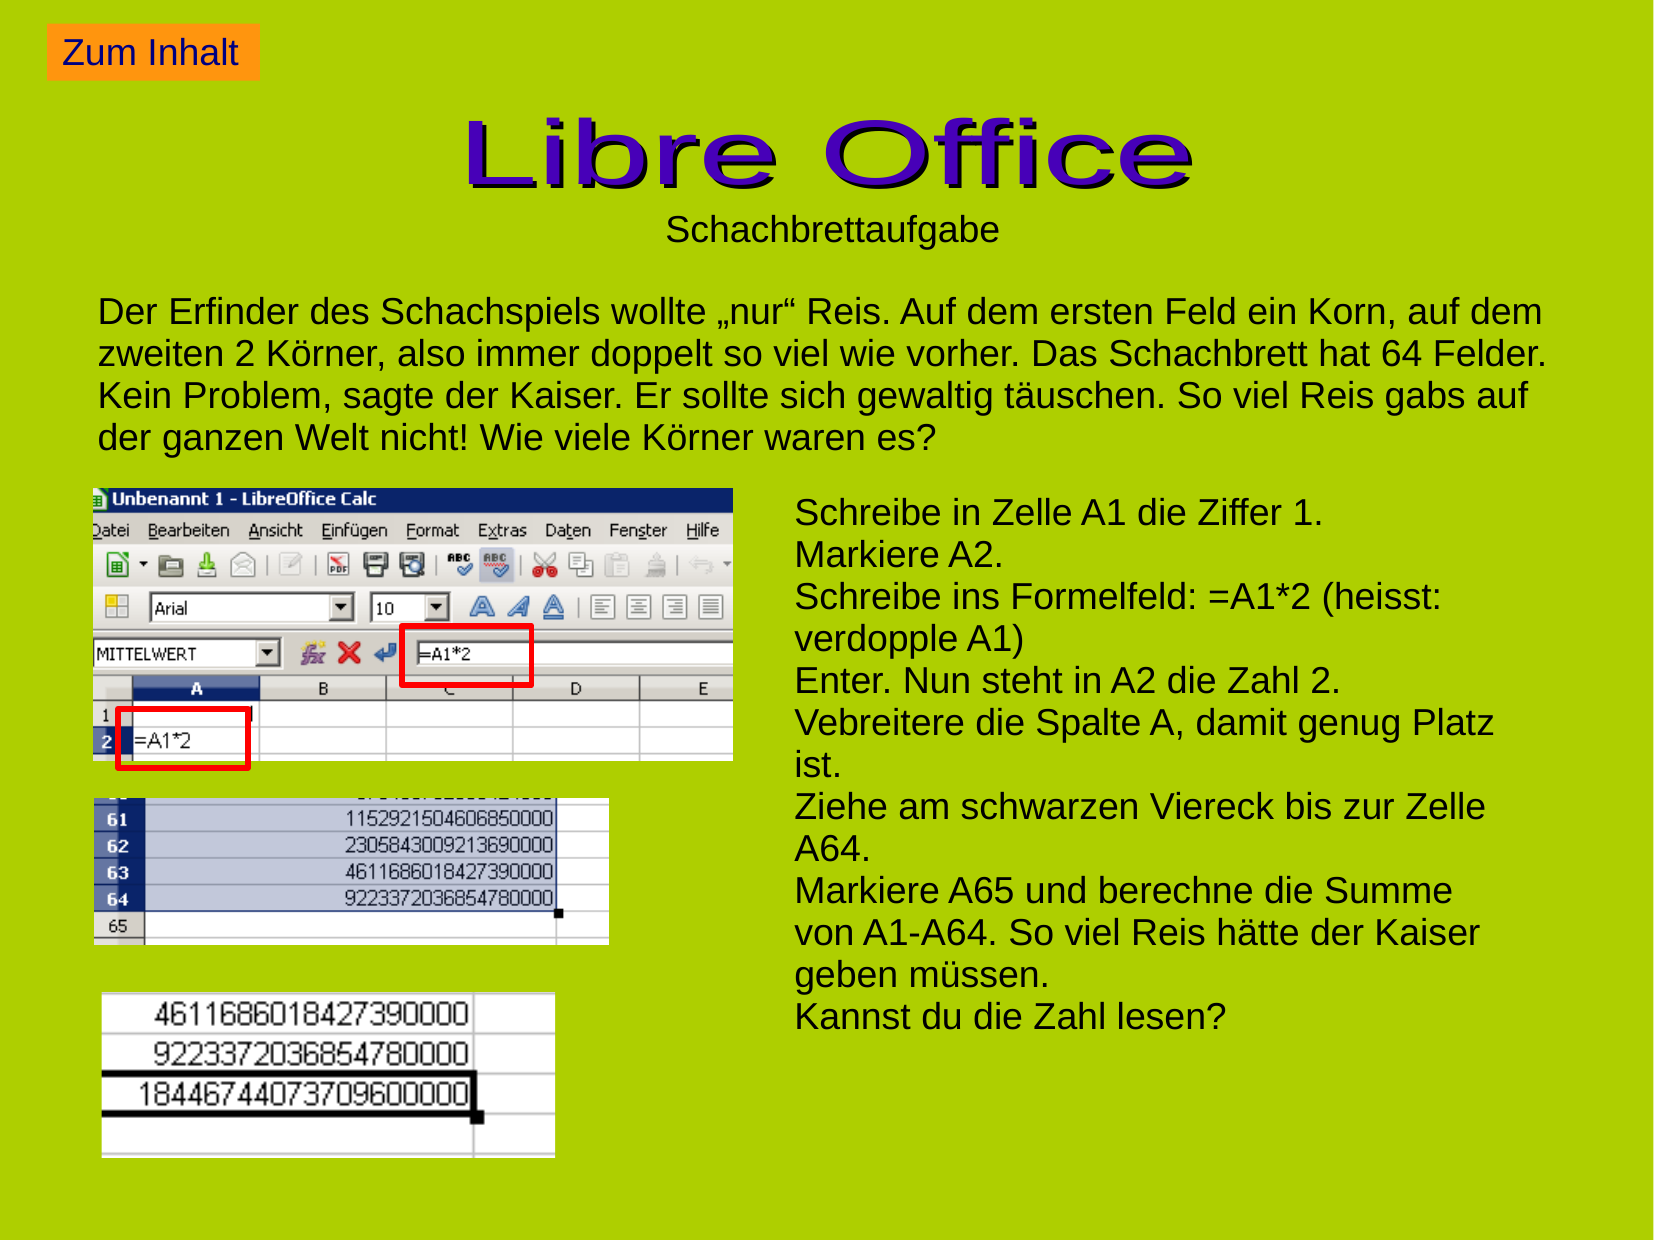

Zum Inhalt
# Libre Office
Schachbrettaufgabe
Der Erfinder des Schachspiels wollte „nur“ Reis. Auf dem ersten Feld ein Korn, auf dem zweiten 2 Körner, also immer doppelt so viel wie vorher. Das Schachbrett hat 64 Felder.
Kein Problem, sagte der Kaiser. Er sollte sich gewaltig täuschen. So viel Reis gabs auf der ganzen Welt nicht! Wie viele Körner waren es?
Schreibe in Zelle A1 die Ziffer 1.
Markiere A2.
Schreibe ins Formelfeld: =A1*2 (heisst: verdopple A1)
Enter. Nun steht in A2 die Zahl 2.
Vebreitere die Spalte A, damit genug Platz ist.
Ziehe am schwarzen Viereck bis zur Zelle A64.
Markiere A65 und berechne die Summe von A1-A64. So viel Reis hätte der Kaiser geben müssen.
Kannst du die Zahl lesen?